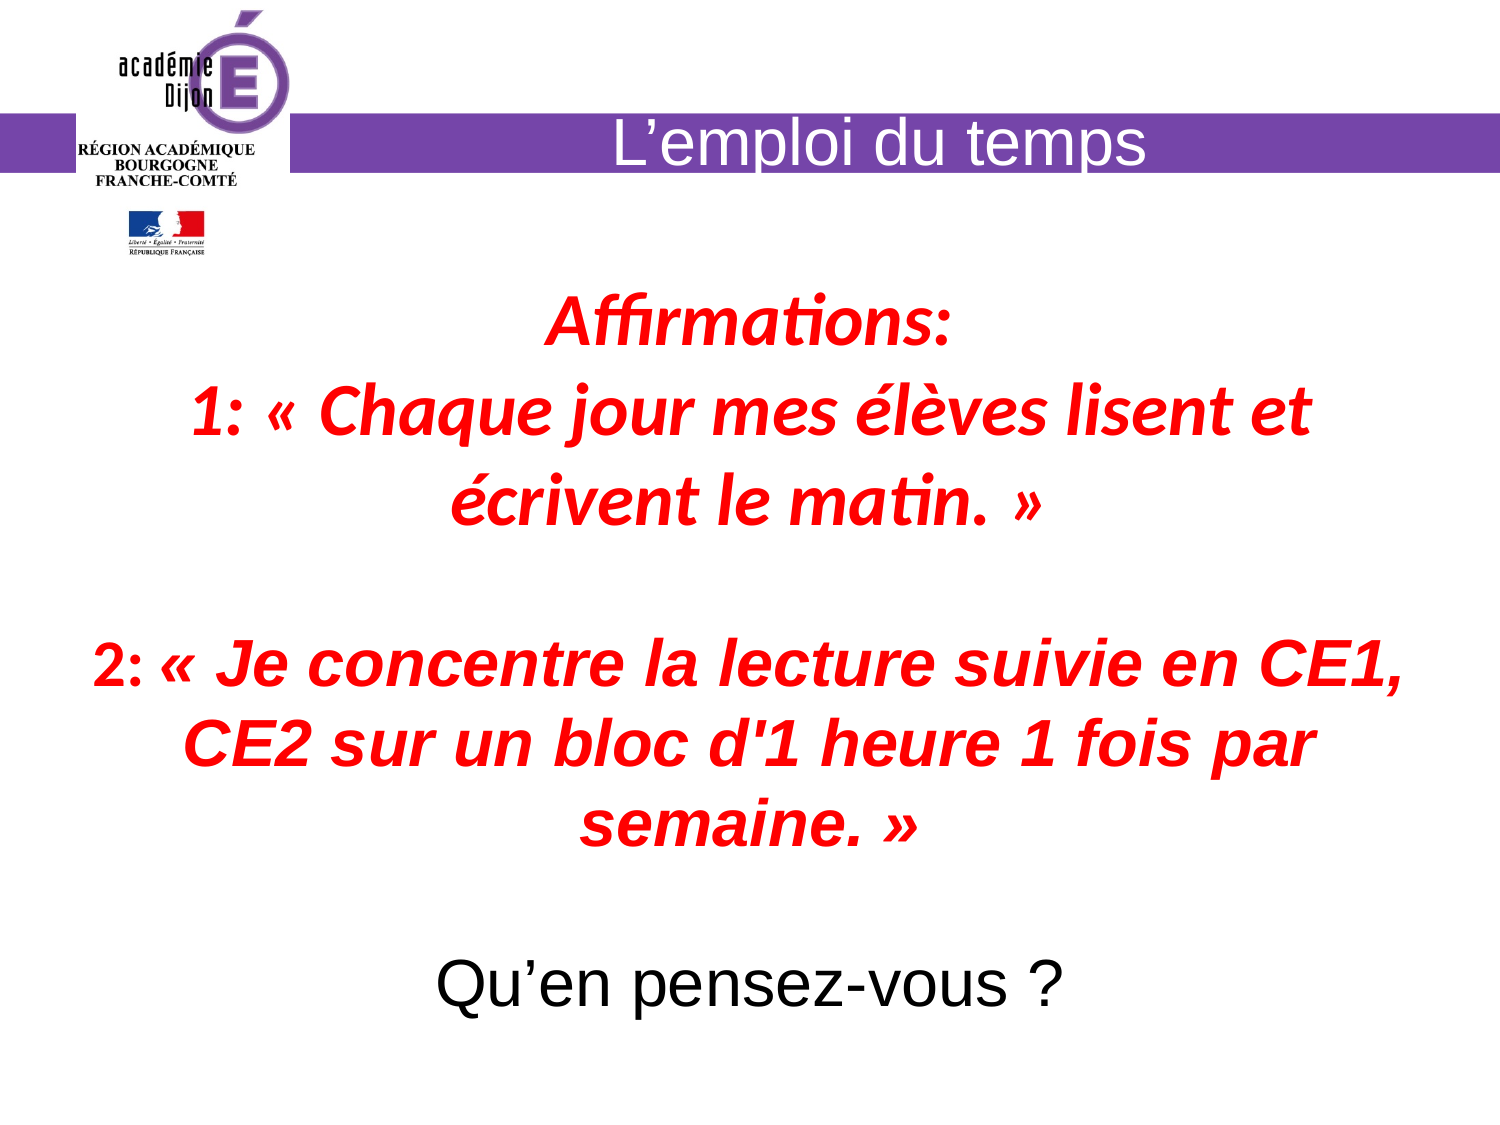

# L’emploi du temps
Affirmations:
1: « Chaque jour mes élèves lisent et écrivent le matin. »
2: « Je concentre la lecture suivie en CE1, CE2 sur un bloc d'1 heure 1 fois par semaine. »
Qu’en pensez-vous ?